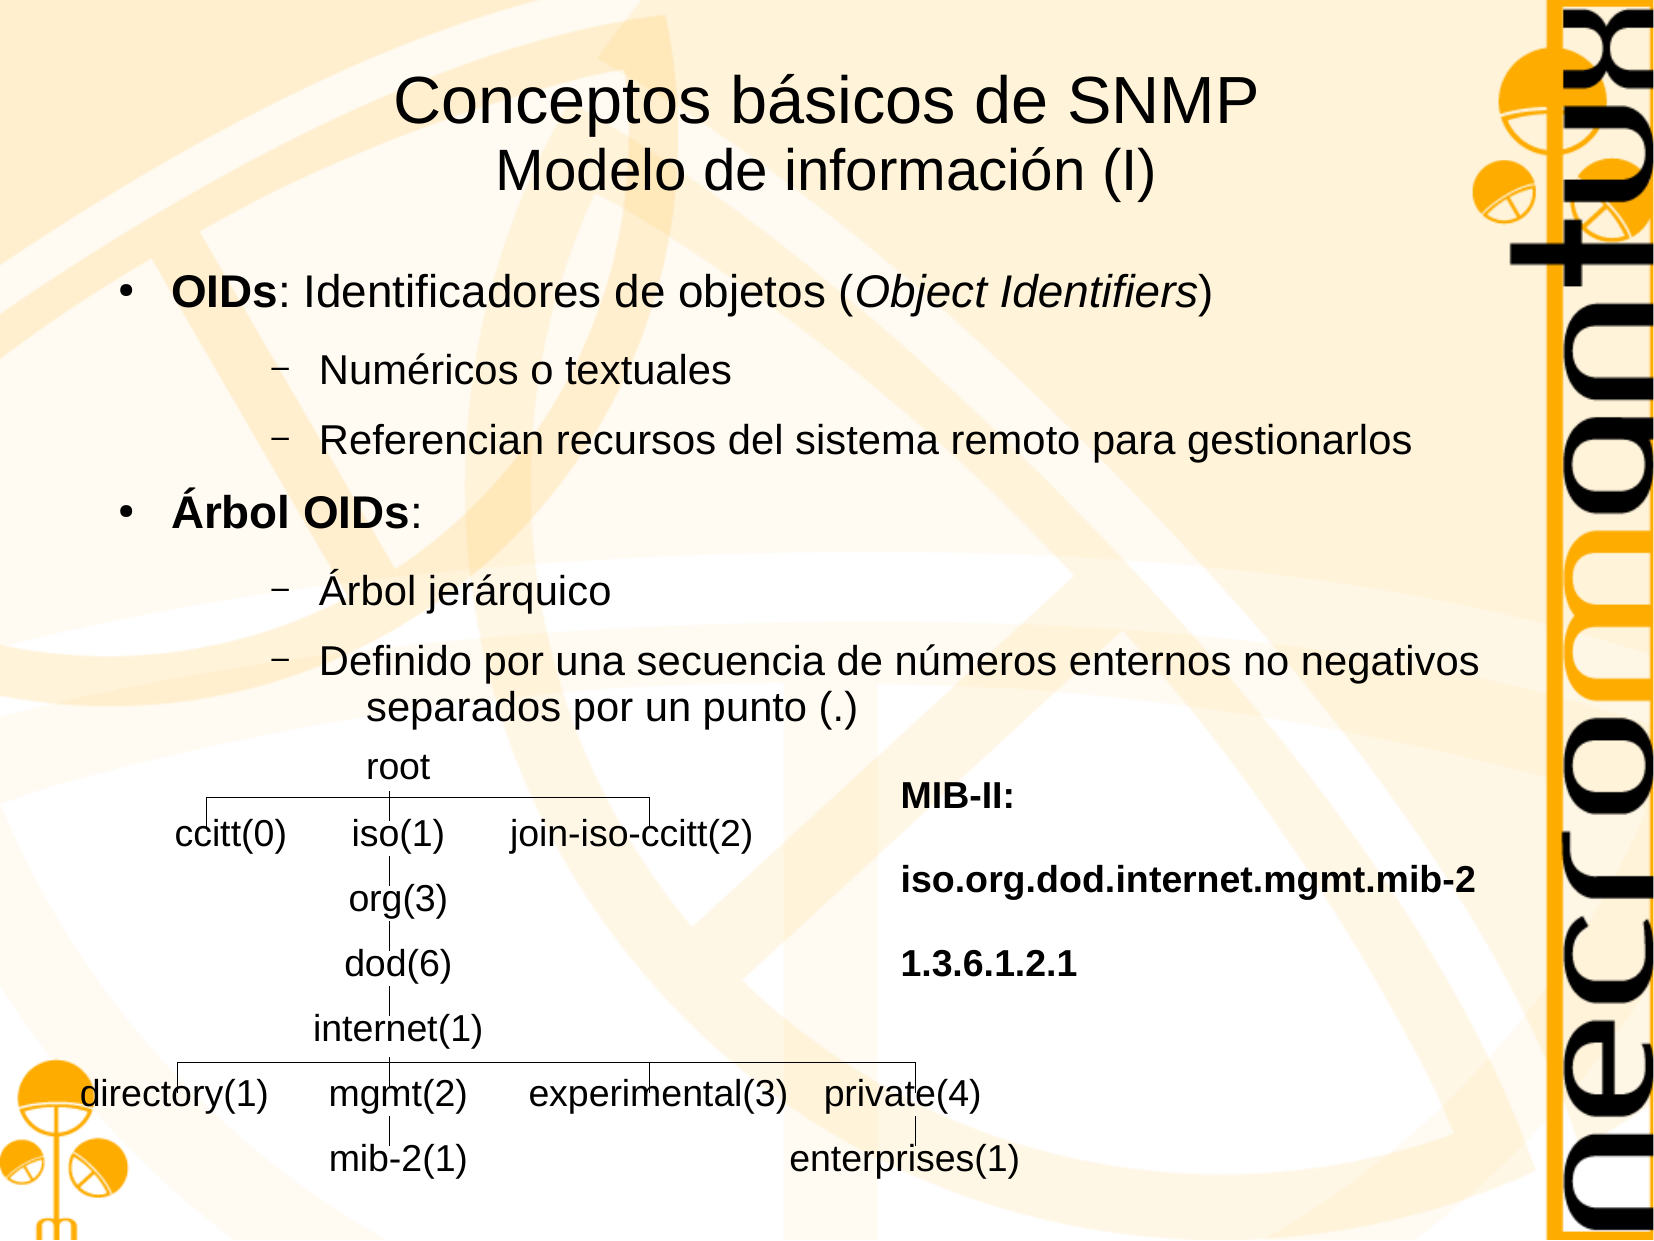

# Conceptos básicos de SNMP Modelo de información (I)
OIDs: Identificadores de objetos (Object Identifiers)
Numéricos o textuales
Referencian recursos del sistema remoto para gestionarlos
Árbol OIDs:
Árbol jerárquico
Definido por una secuencia de números enternos no negativos separados por un punto (.)
root
ccitt(0)
iso(1)
join-iso-ccitt(2)
org(3)
dod(6)
internet(1)
directory(1)
mgmt(2)
experimental(3)
private(4)
mib-2(1)
MIB-II:
iso.org.dod.internet.mgmt.mib-2
1.3.6.1.2.1
enterprises(1)